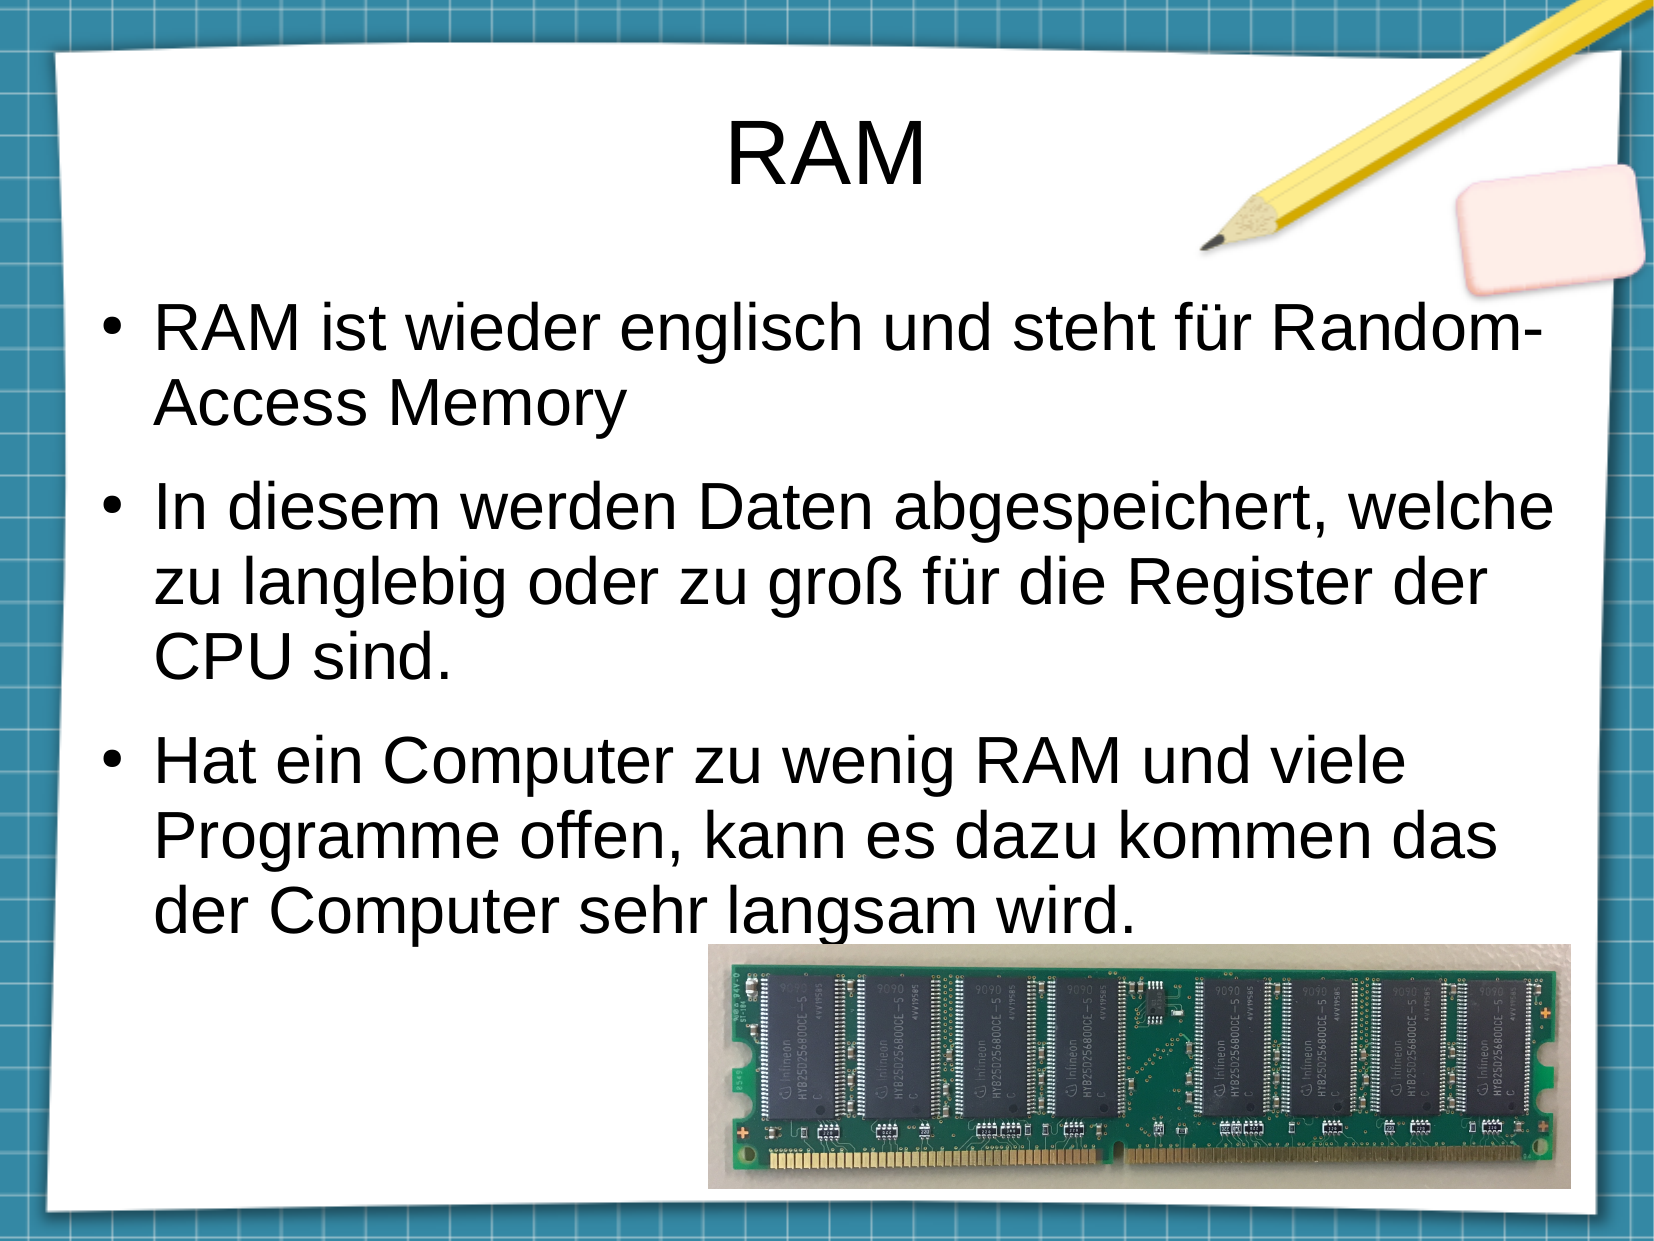

# RAM
RAM ist wieder englisch und steht für Random-Access Memory
In diesem werden Daten abgespeichert, welche zu langlebig oder zu groß für die Register der CPU sind.
Hat ein Computer zu wenig RAM und viele Programme offen, kann es dazu kommen das der Computer sehr langsam wird.